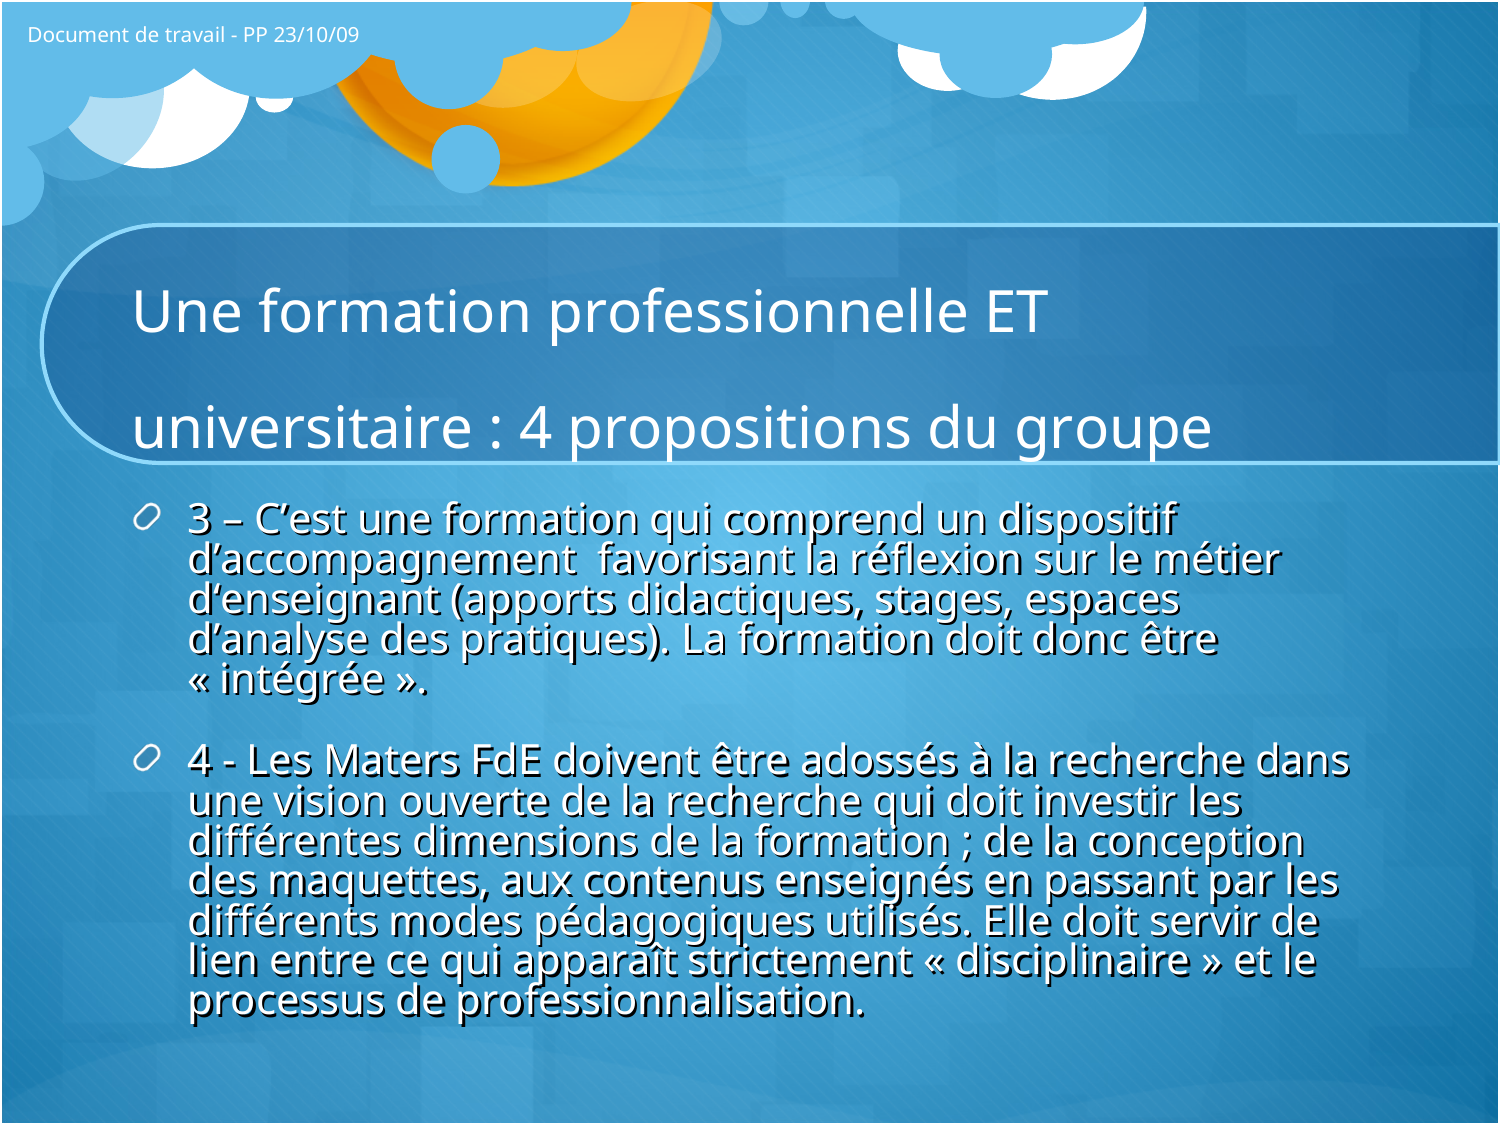

Document de travail - PP 23/10/09
Une formation professionnelle ET universitaire : 4 propositions du groupe
3 – C’est une formation qui comprend un dispositif d’accompagnement favorisant la réflexion sur le métier d‘enseignant (apports didactiques, stages, espaces d’analyse des pratiques). La formation doit donc être « intégrée ».
4 - Les Maters FdE doivent être adossés à la recherche dans une vision ouverte de la recherche qui doit investir les différentes dimensions de la formation ; de la conception des maquettes, aux contenus enseignés en passant par les différents modes pédagogiques utilisés. Elle doit servir de lien entre ce qui apparaît strictement « disciplinaire » et le processus de professionnalisation.